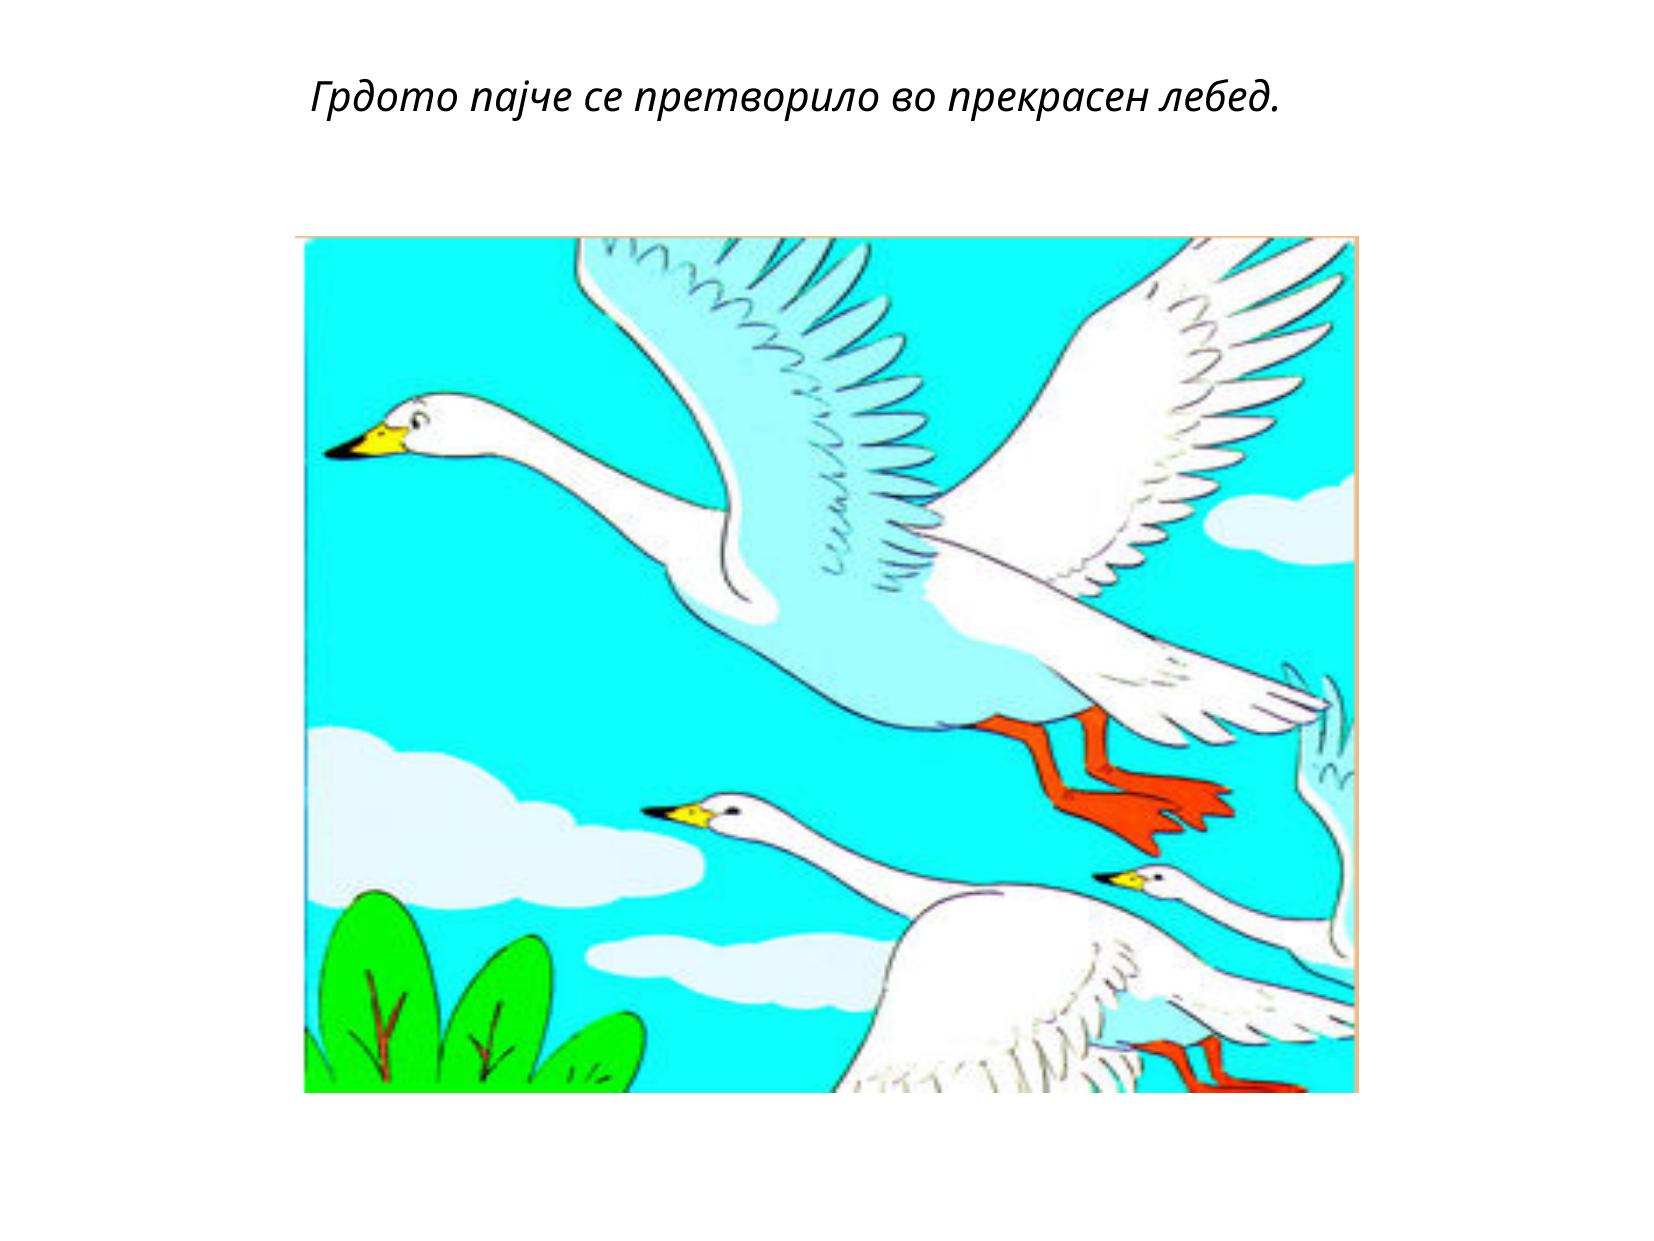

Грдото пајче се претворило во прекрасен лебед.